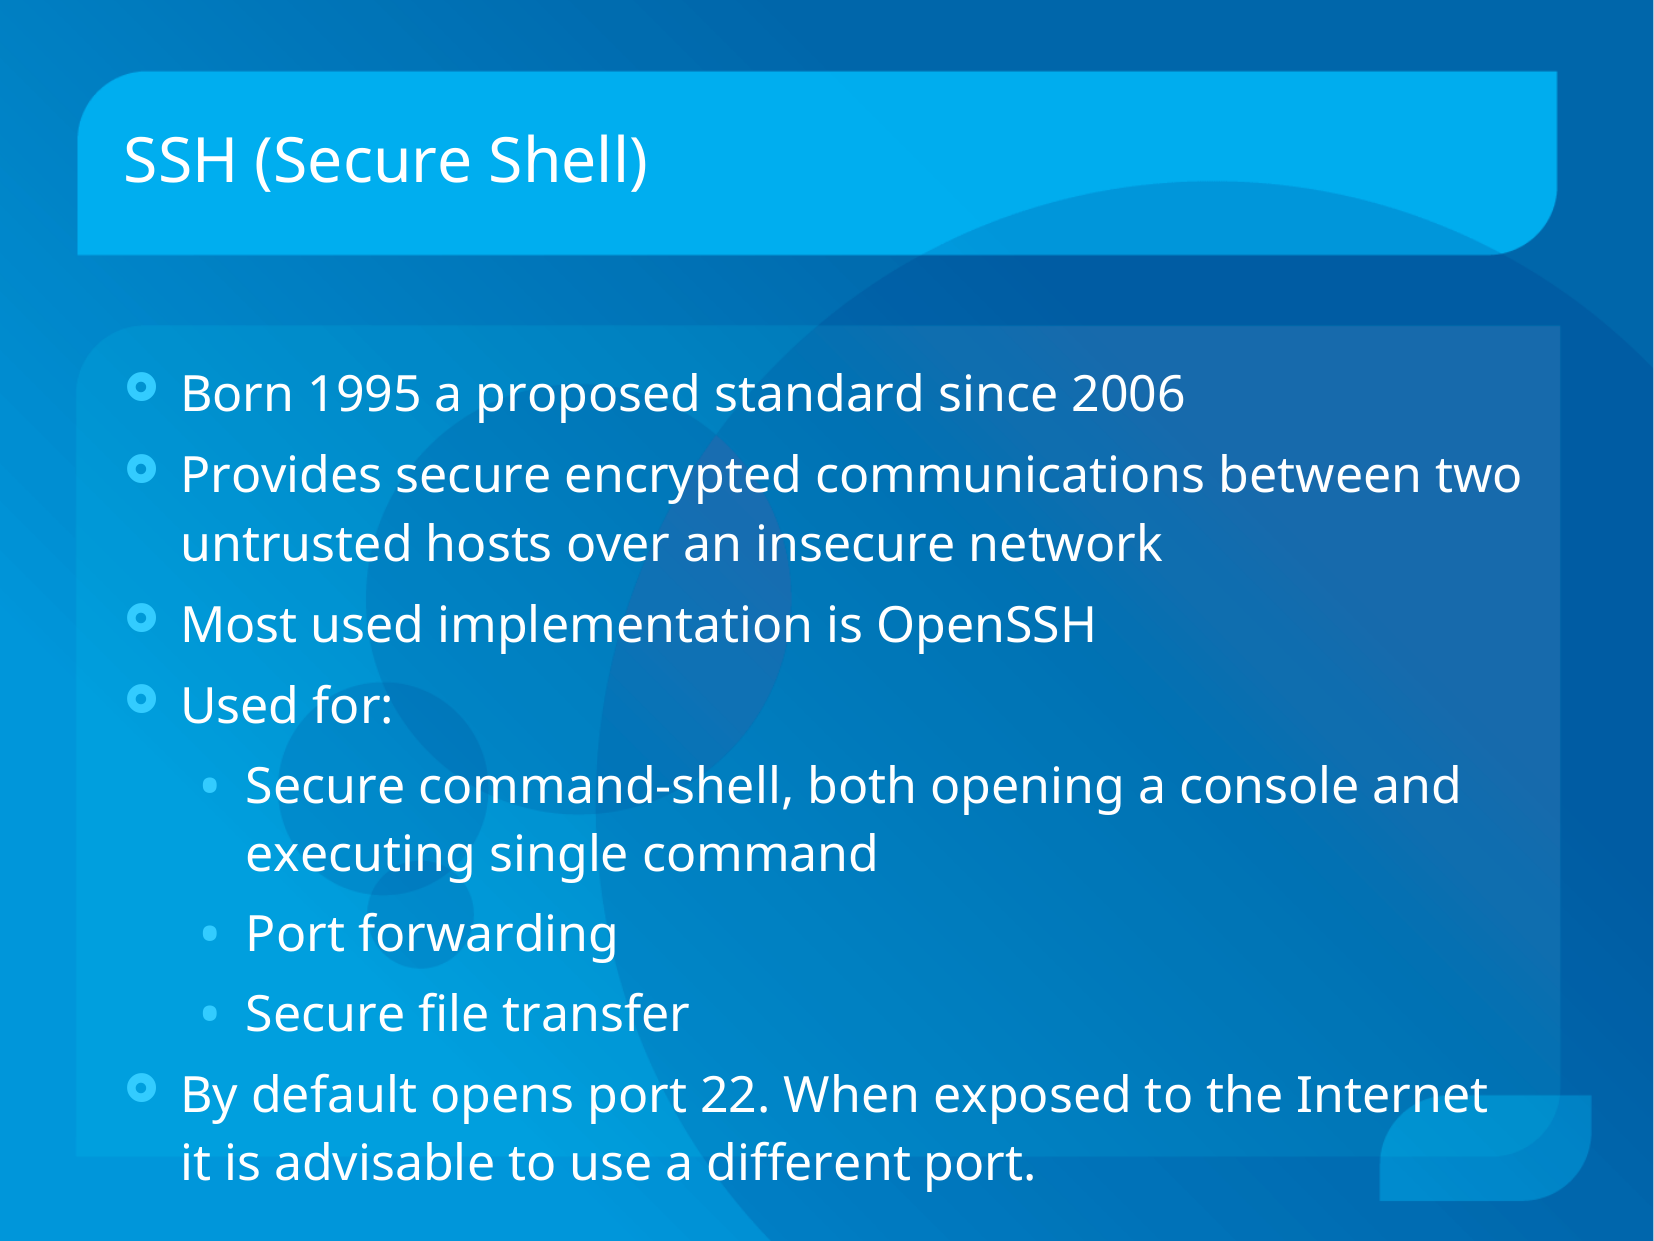

# SSH (Secure Shell)
Born 1995 a proposed standard since 2006
Provides secure encrypted communications between two untrusted hosts over an insecure network
Most used implementation is OpenSSH
Used for:
Secure command-shell, both opening a console and executing single command
Port forwarding
Secure file transfer
By default opens port 22. When exposed to the Internet it is advisable to use a different port.